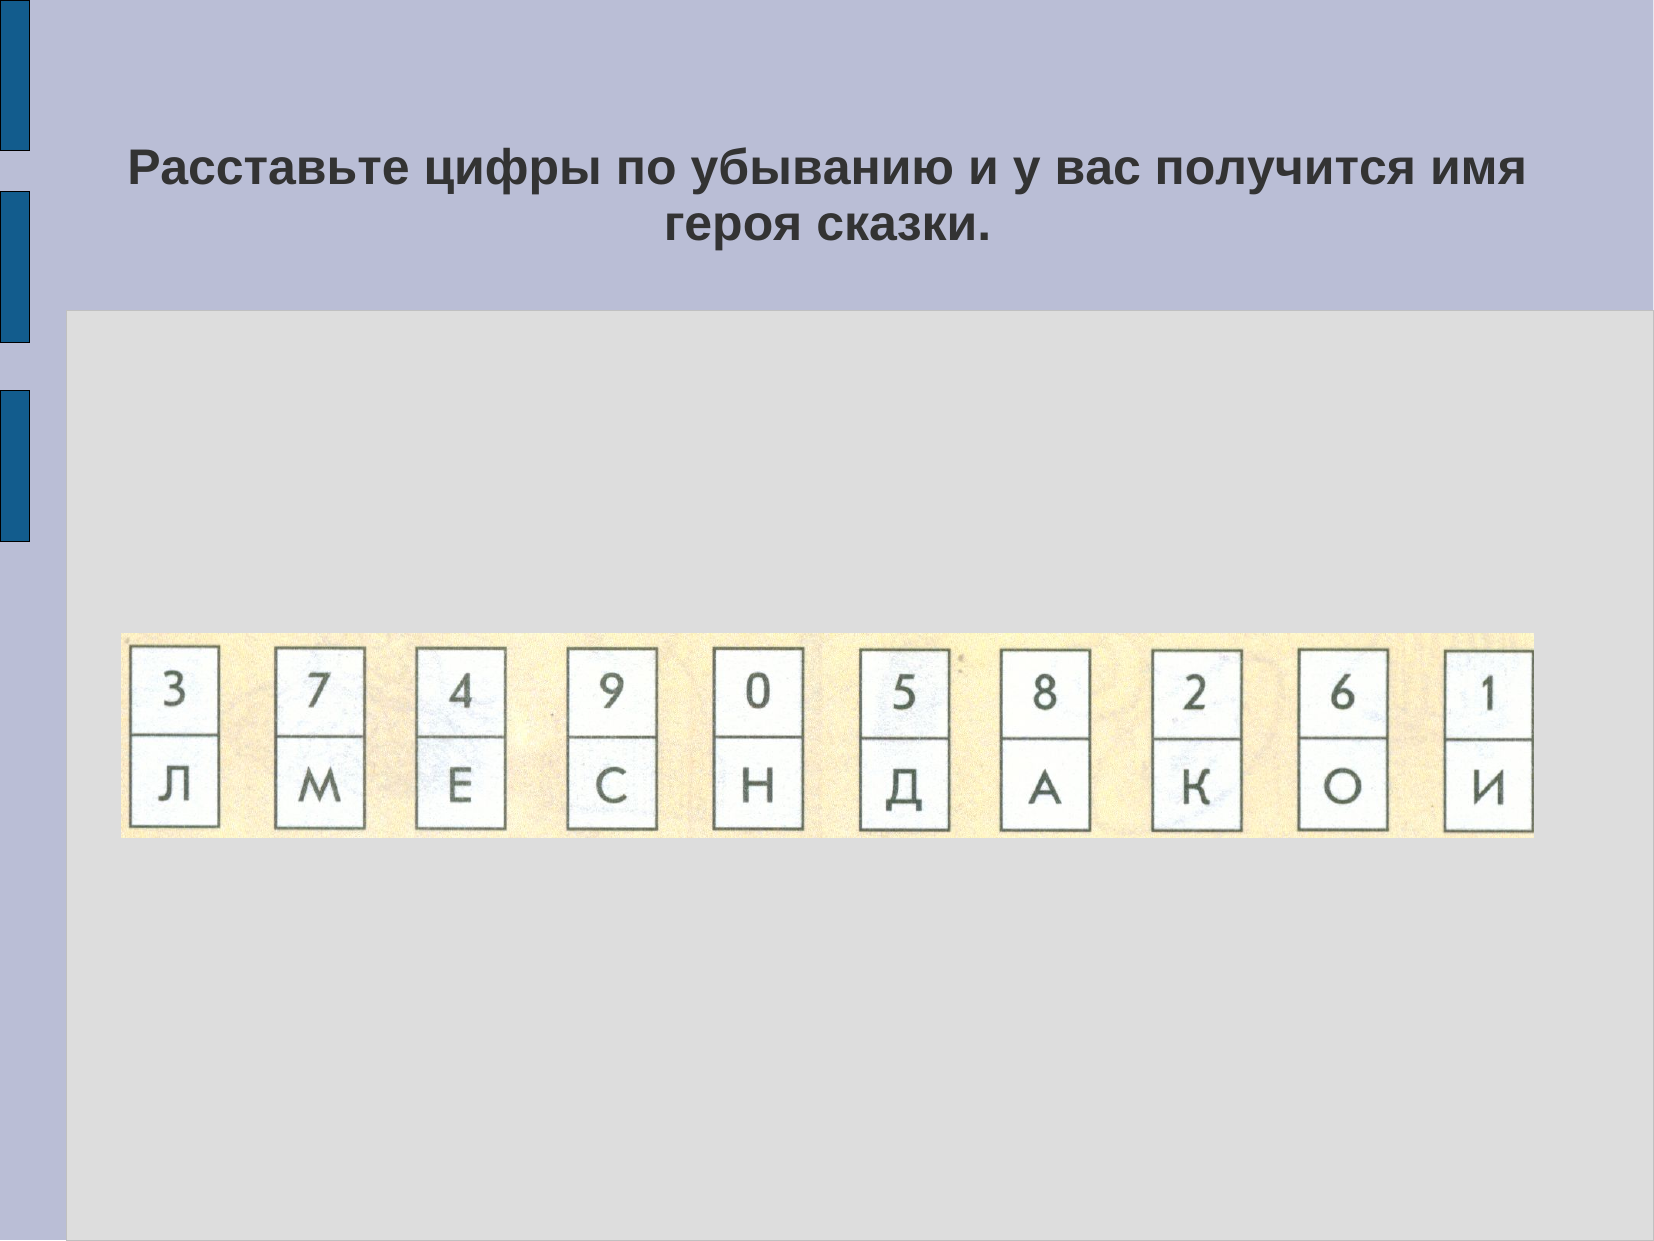

# Расставьте цифры по убыванию и у вас получится имя героя сказки.